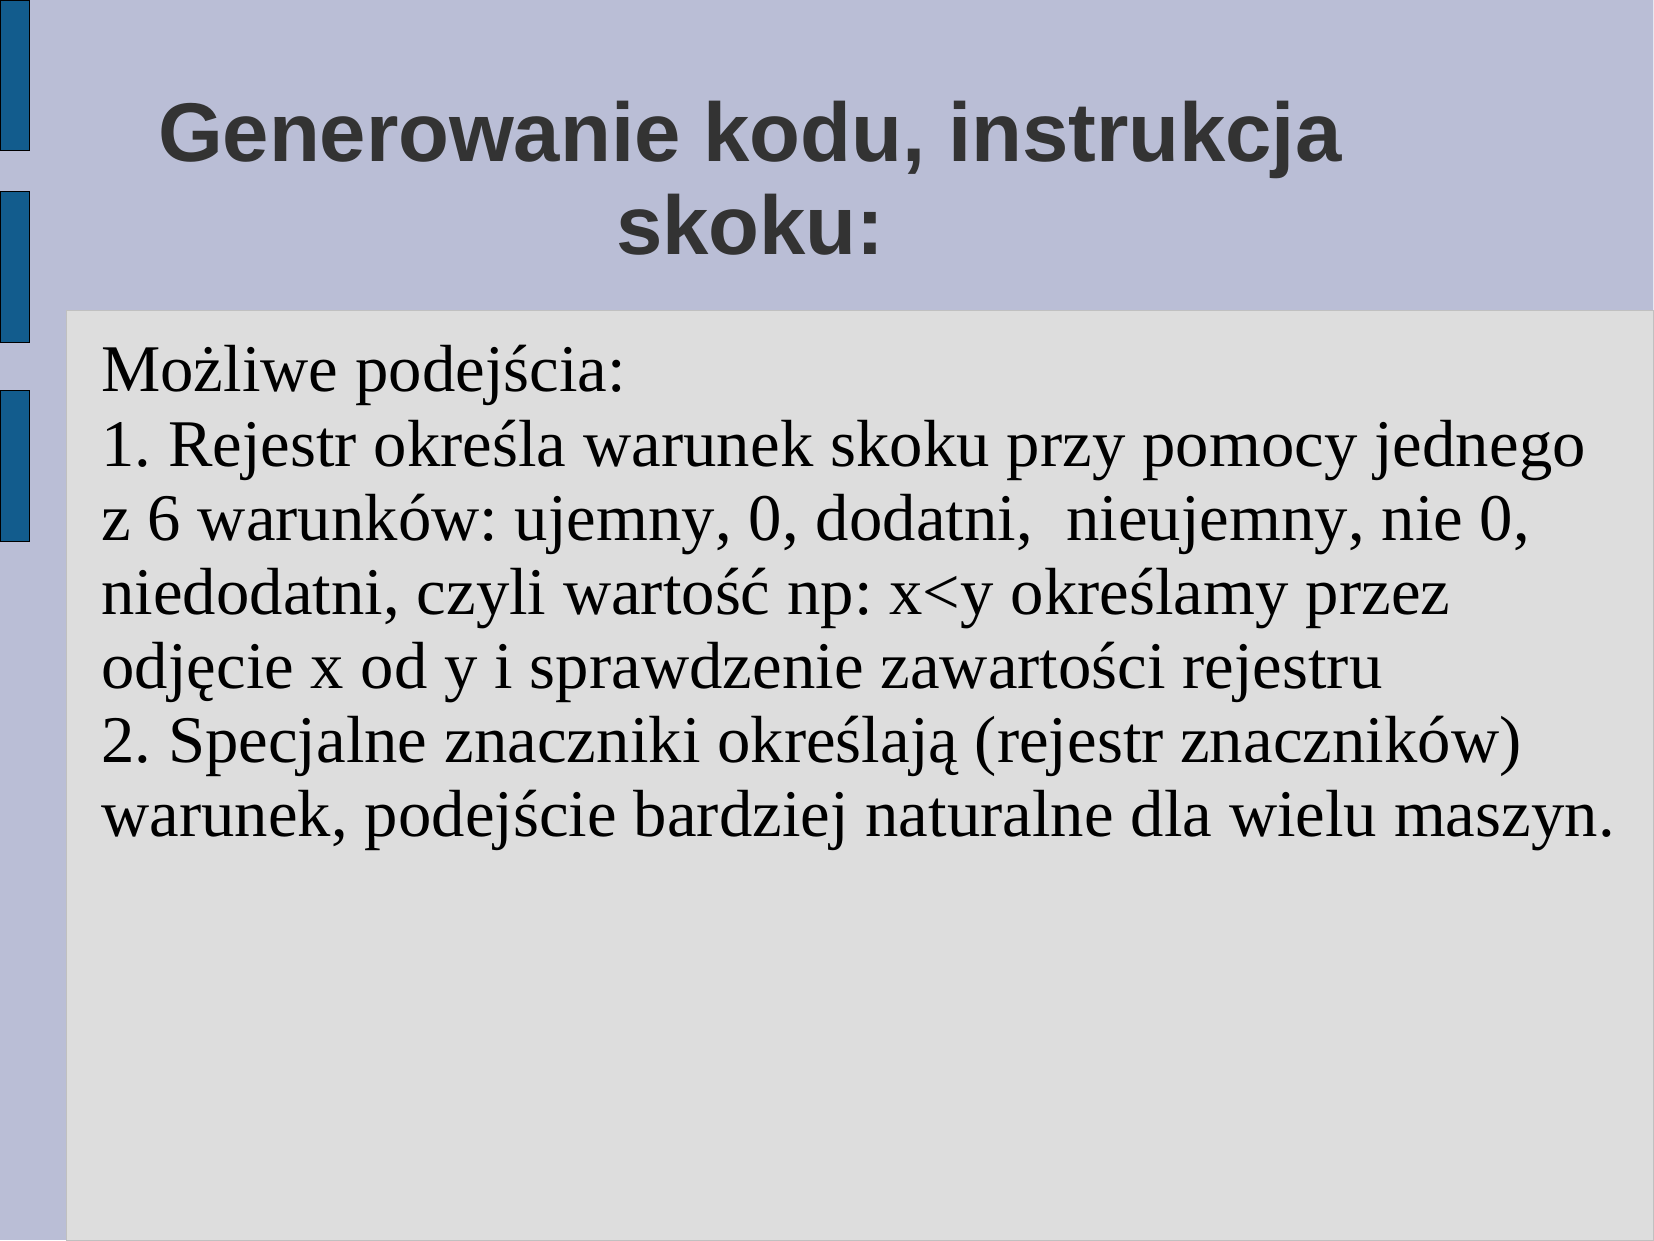

# Generowanie kodu, instrukcja skoku:
Możliwe podejścia:
1. Rejestr określa warunek skoku przy pomocy jednego z 6 warunków: ujemny, 0, dodatni, nieujemny, nie 0, niedodatni, czyli wartość np: x<y określamy przez odjęcie x od y i sprawdzenie zawartości rejestru
2. Specjalne znaczniki określają (rejestr znaczników) warunek, podejście bardziej naturalne dla wielu maszyn.